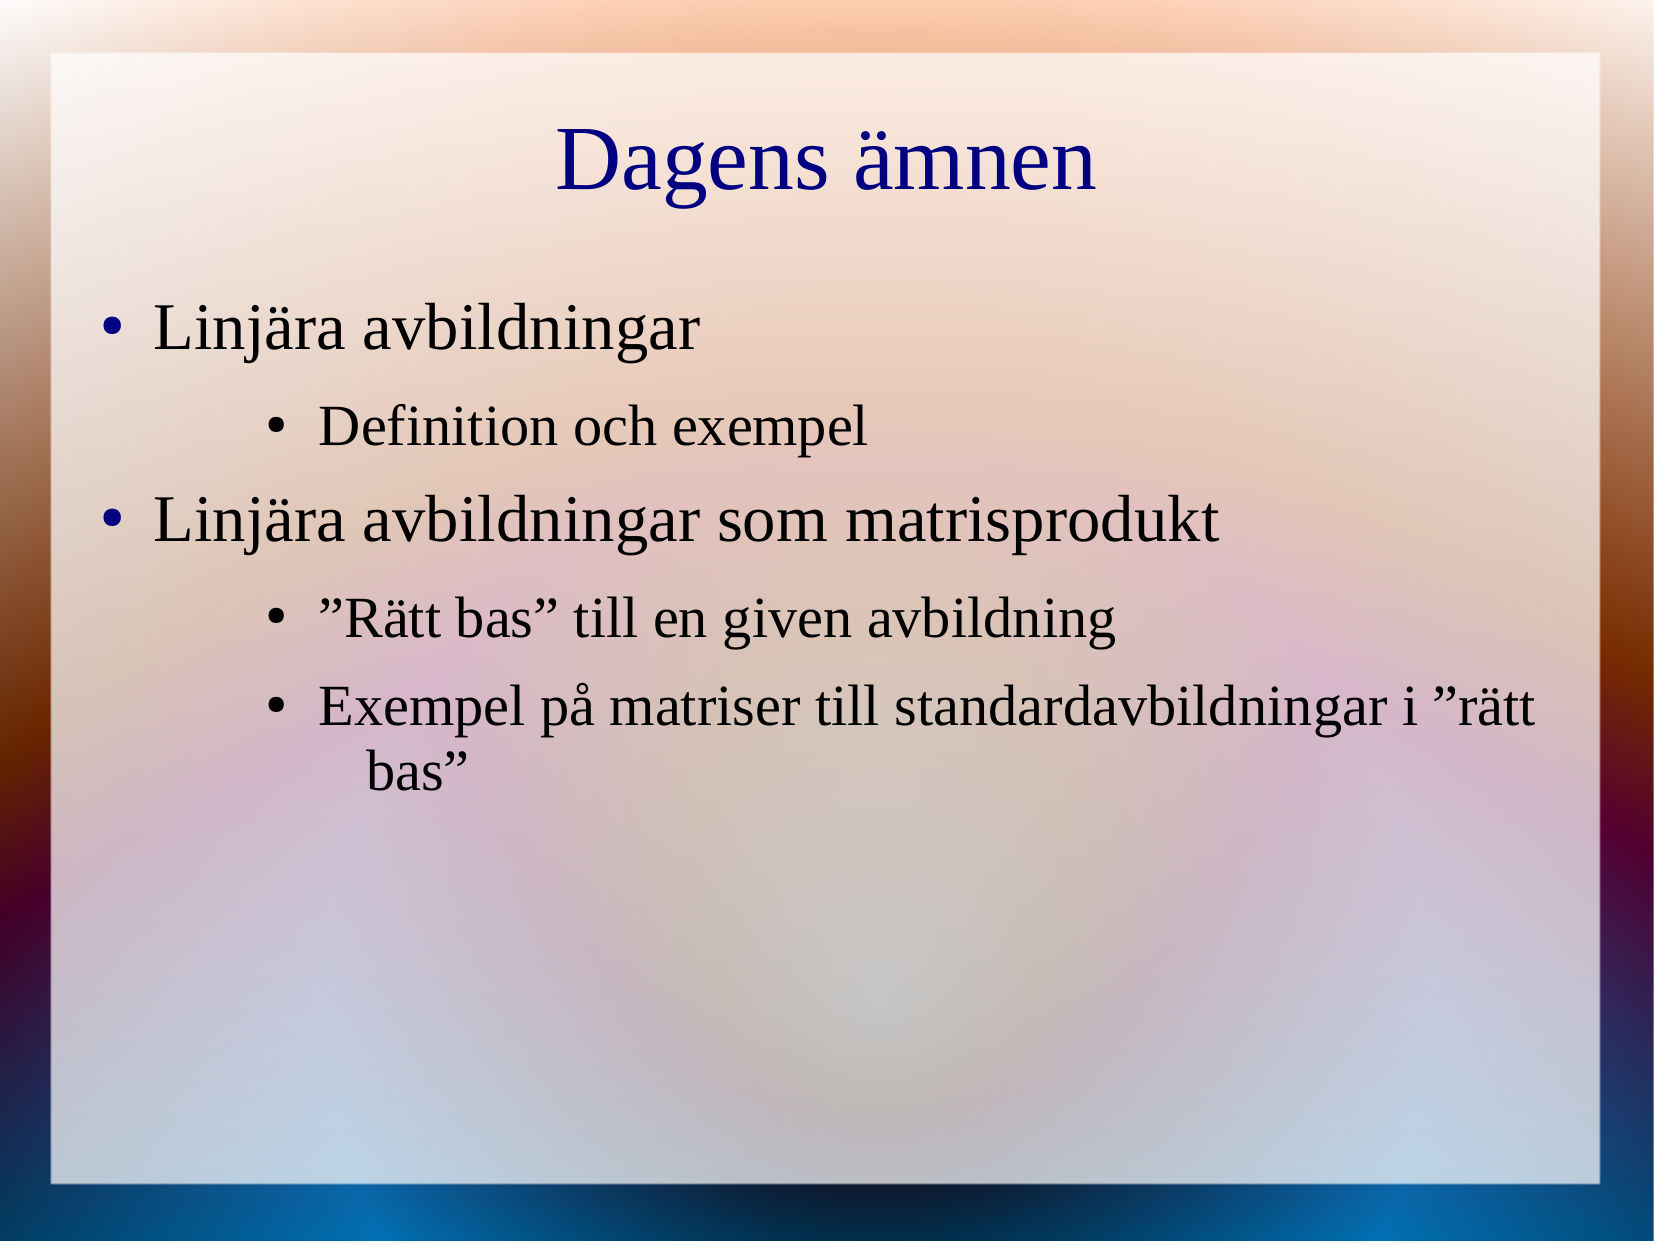

# Dagens ämnen
Linjära avbildningar
Definition och exempel
Linjära avbildningar som matrisprodukt
”Rätt bas” till en given avbildning
Exempel på matriser till standardavbildningar i ”rätt bas”